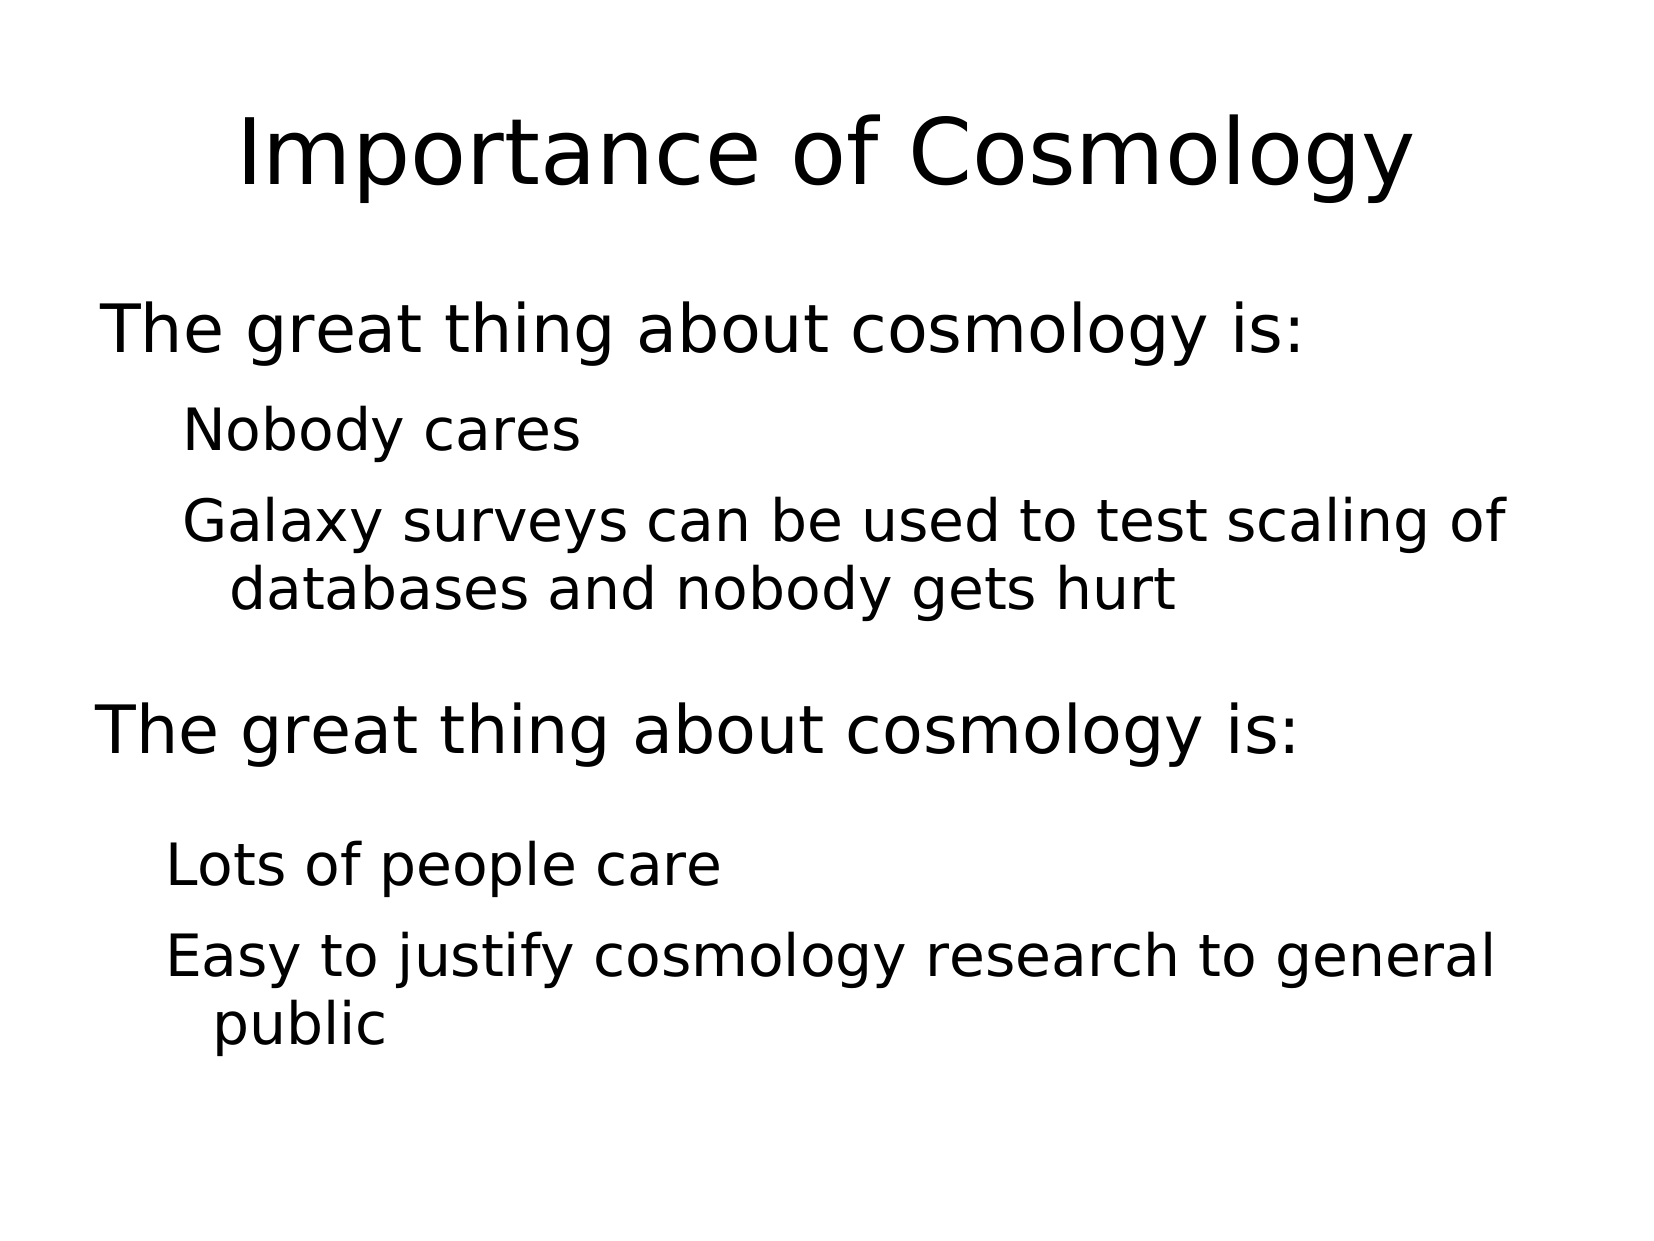

# Importance of Cosmology
The great thing about cosmology is:
Nobody cares
Galaxy surveys can be used to test scaling of databases and nobody gets hurt
The great thing about cosmology is:
Lots of people care
Easy to justify cosmology research to general public